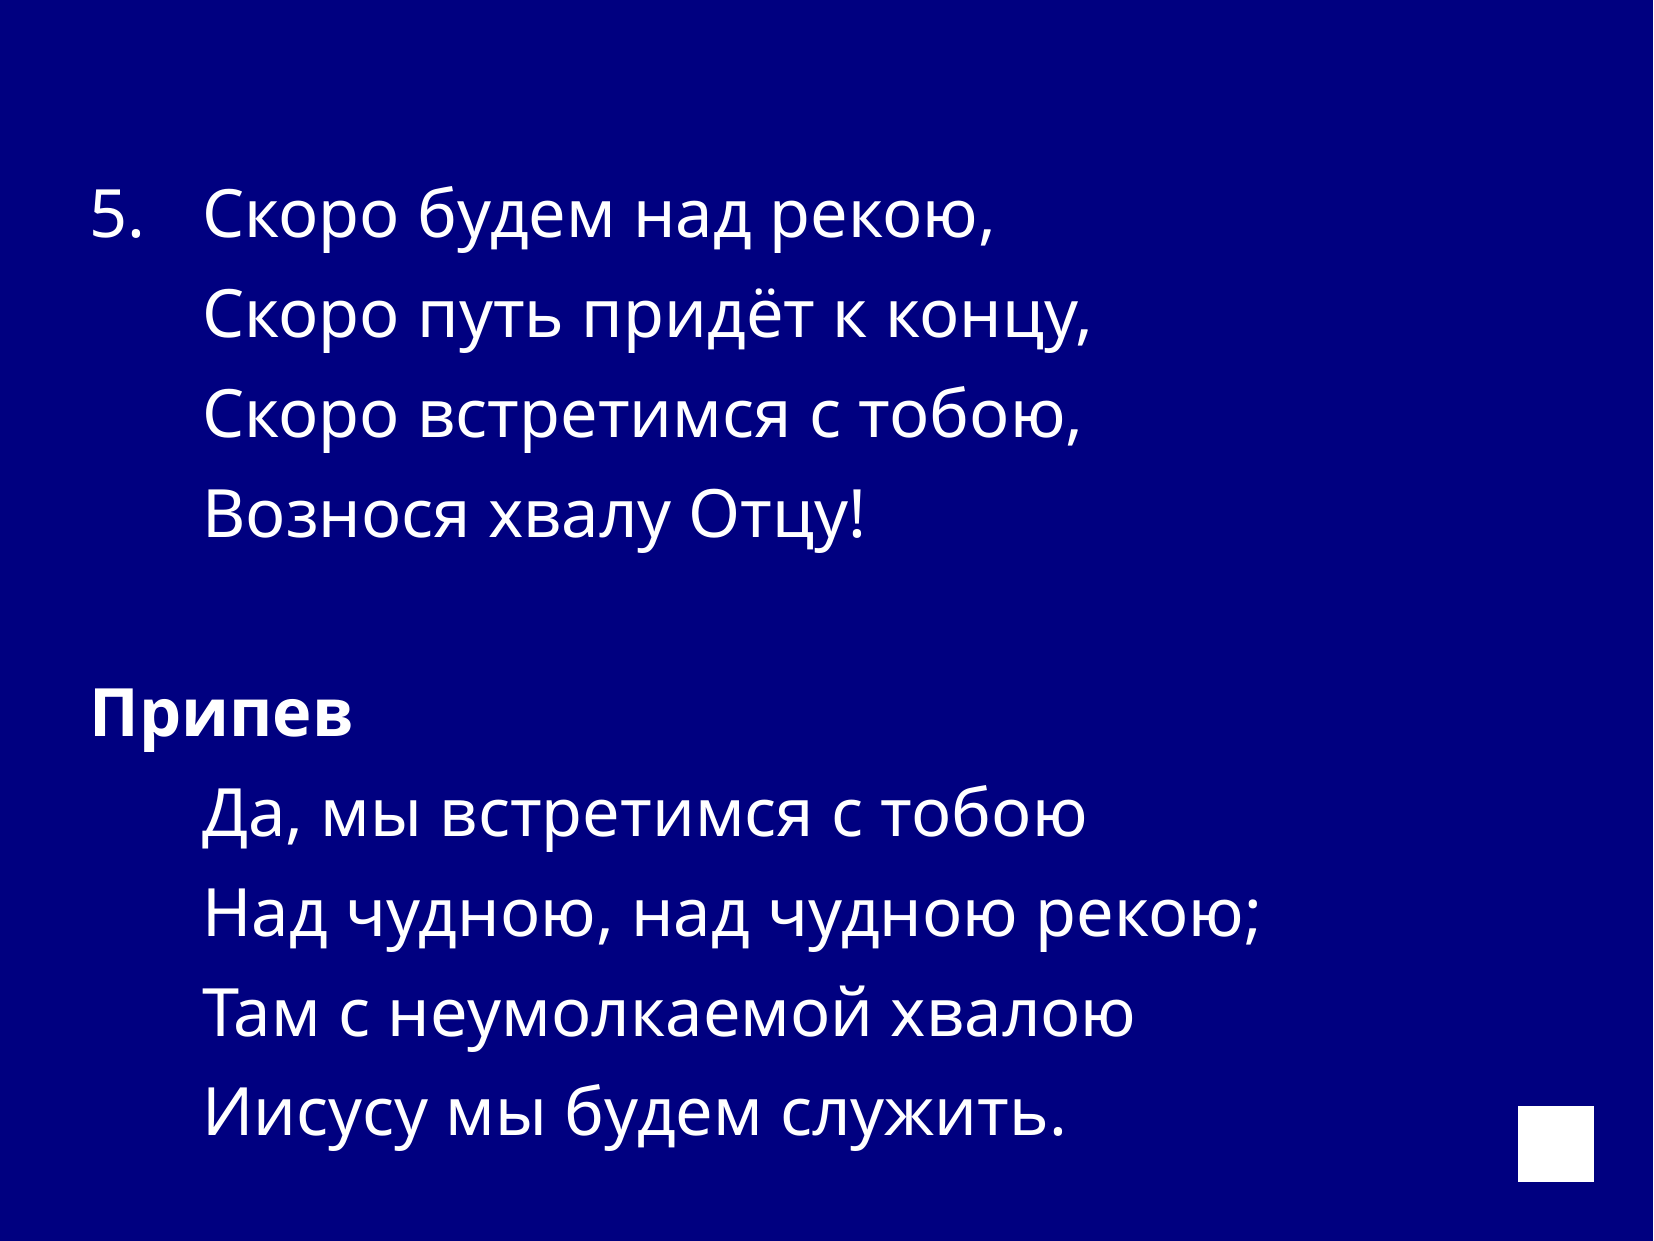

5.	Скоро будем над рекою,
	Скоро путь придёт к концу,
	Скоро встретимся с тобою,
	Вознося хвалу Отцу!
Припев
	Да, мы встретимся с тобою
	Над чудною, над чудною рекою;
	Там с неумолкаемой хвалою
	Иисусу мы будем служить.